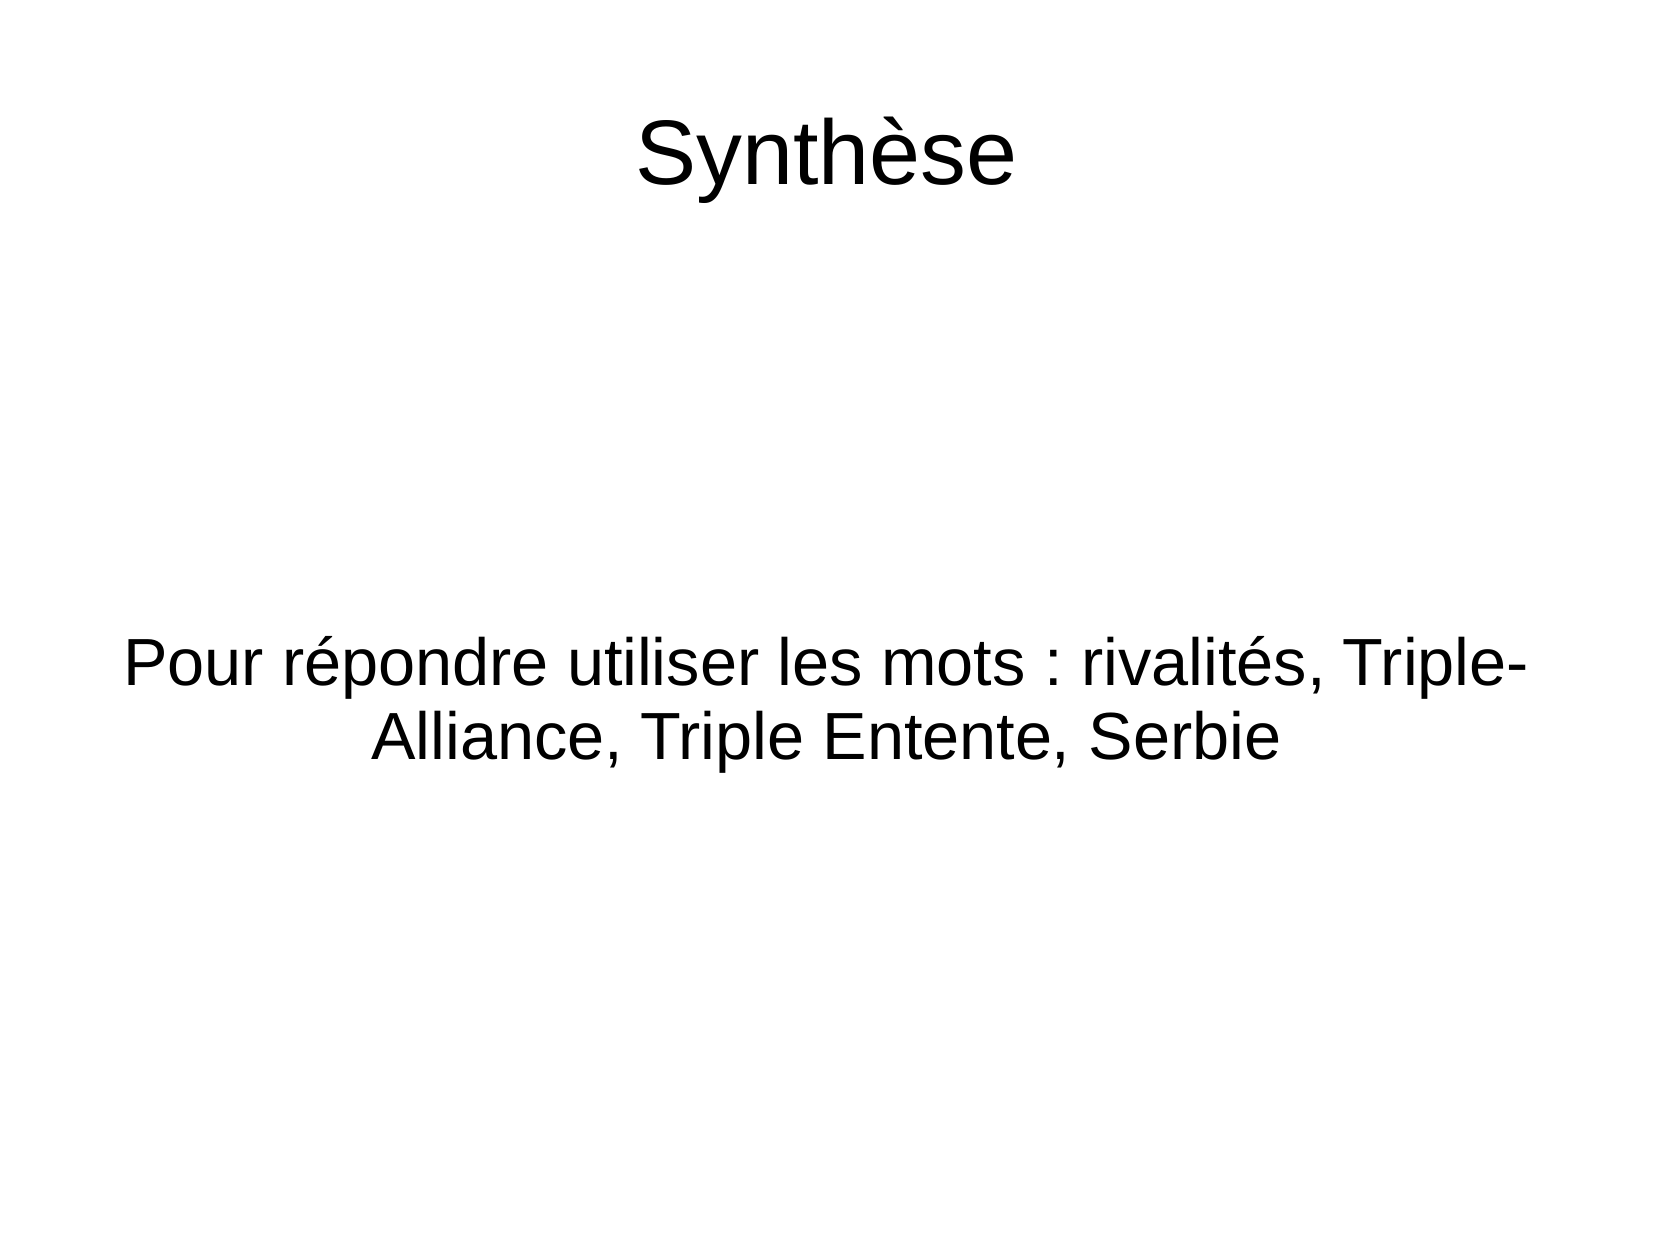

# Synthèse
Pour répondre utiliser les mots : rivalités, Triple-Alliance, Triple Entente, Serbie